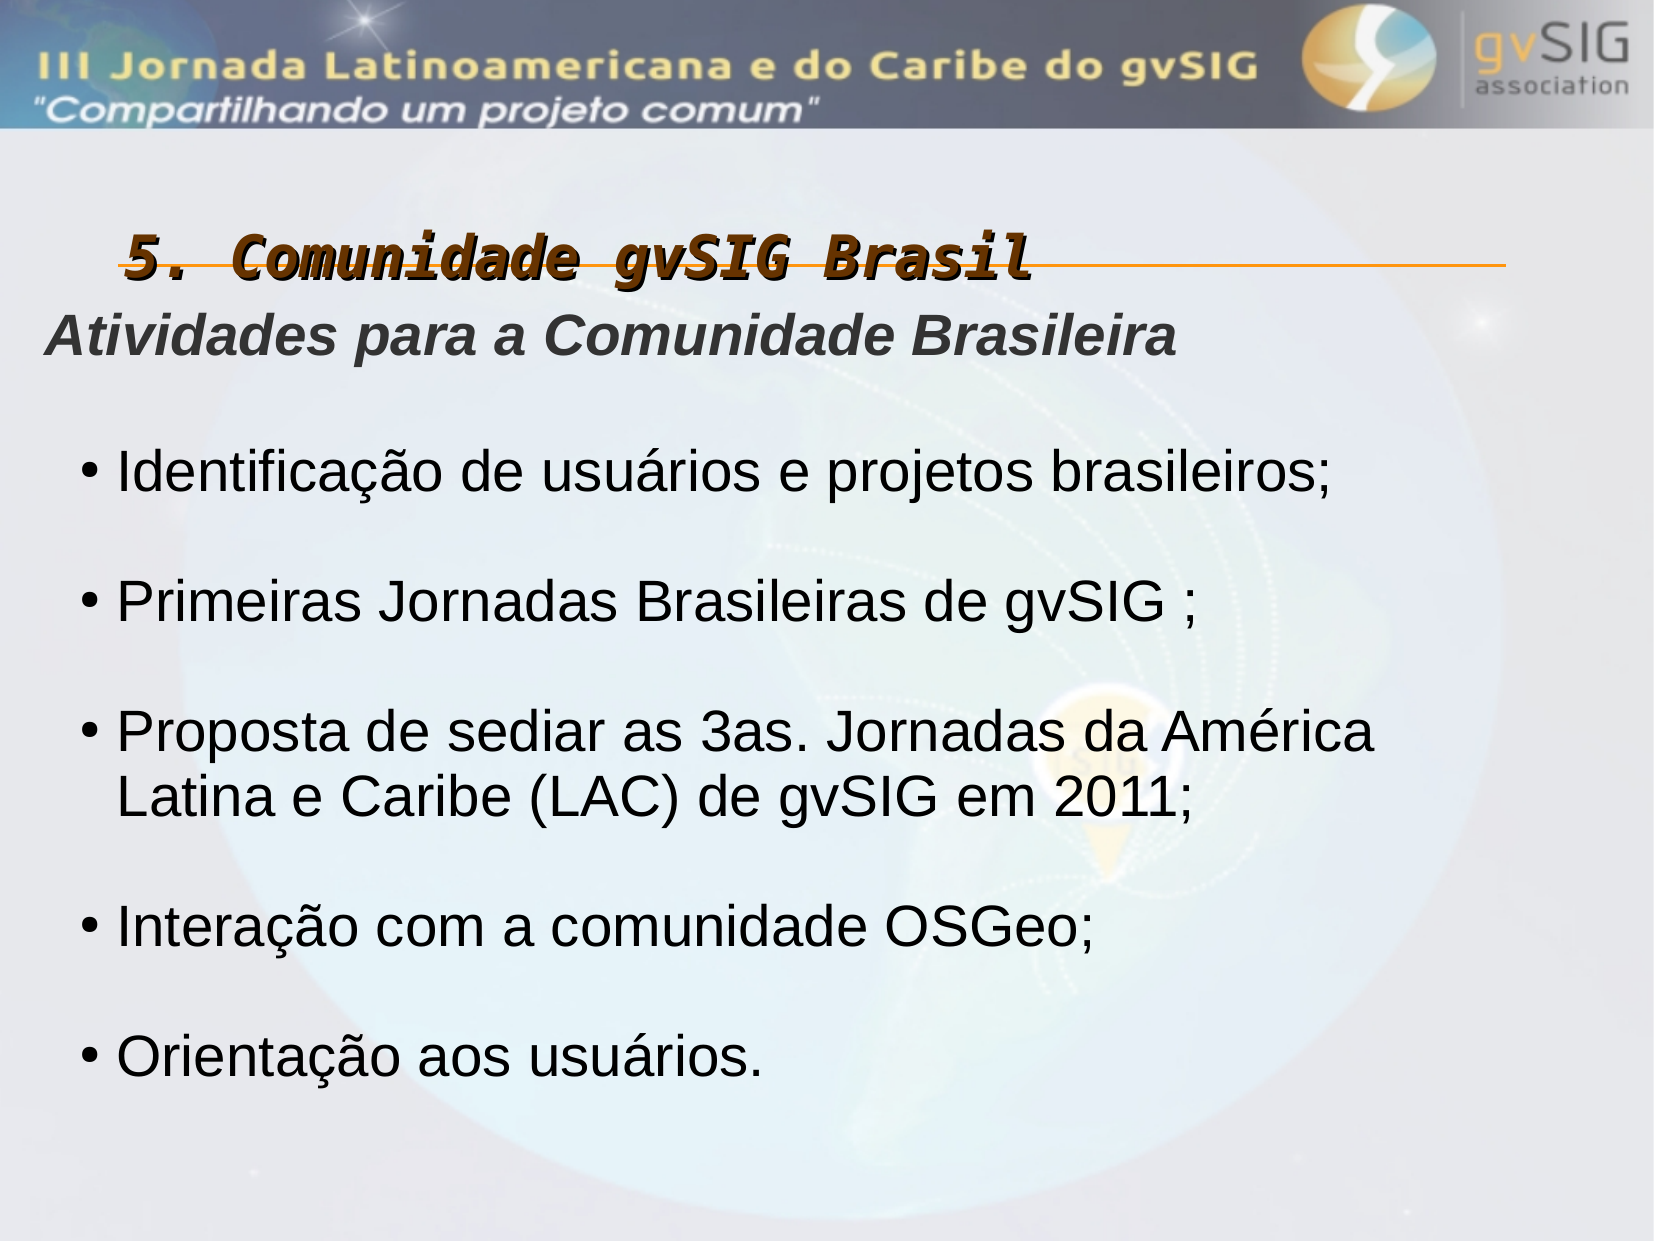

5. Comunidade gvSIG Brasil
Atividades para a Comunidade Brasileira
 Identificação de usuários e projetos brasileiros;
 Primeiras Jornadas Brasileiras de gvSIG ;
 Proposta de sediar as 3as. Jornadas da América Latina e Caribe (LAC) de gvSIG em 2011;
 Interação com a comunidade OSGeo;
 Orientação aos usuários.